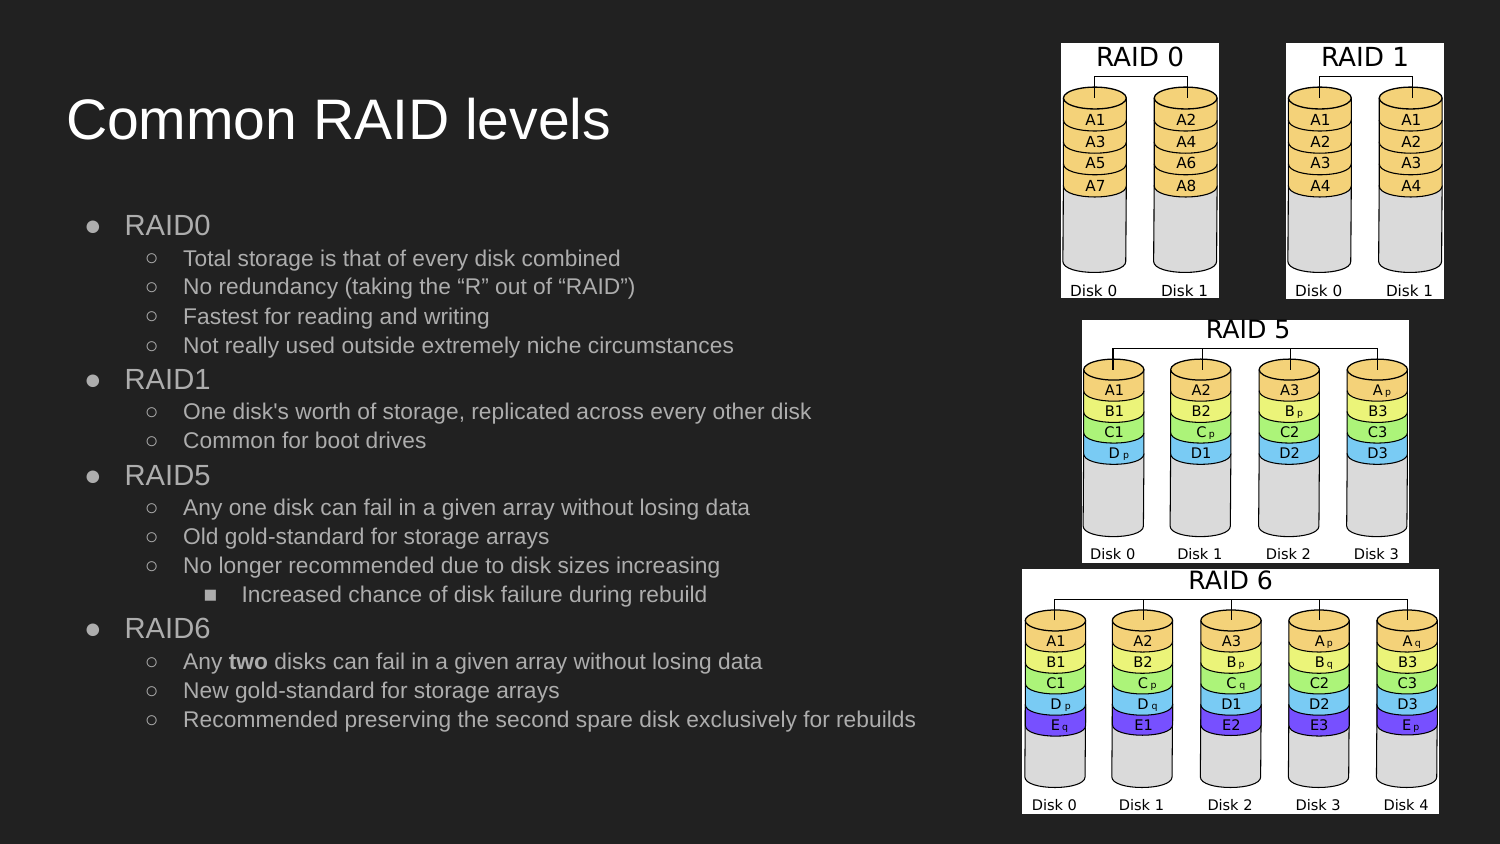

Common RAID levels
# RAID0
Total storage is that of every disk combined
No redundancy (taking the “R” out of “RAID”)
Fastest for reading and writing
Not really used outside extremely niche circumstances
RAID1
One disk's worth of storage, replicated across every other disk
Common for boot drives
RAID5
Any one disk can fail in a given array without losing data
Old gold-standard for storage arrays
No longer recommended due to disk sizes increasing
Increased chance of disk failure during rebuild
RAID6
Any two disks can fail in a given array without losing data
New gold-standard for storage arrays
Recommended preserving the second spare disk exclusively for rebuilds